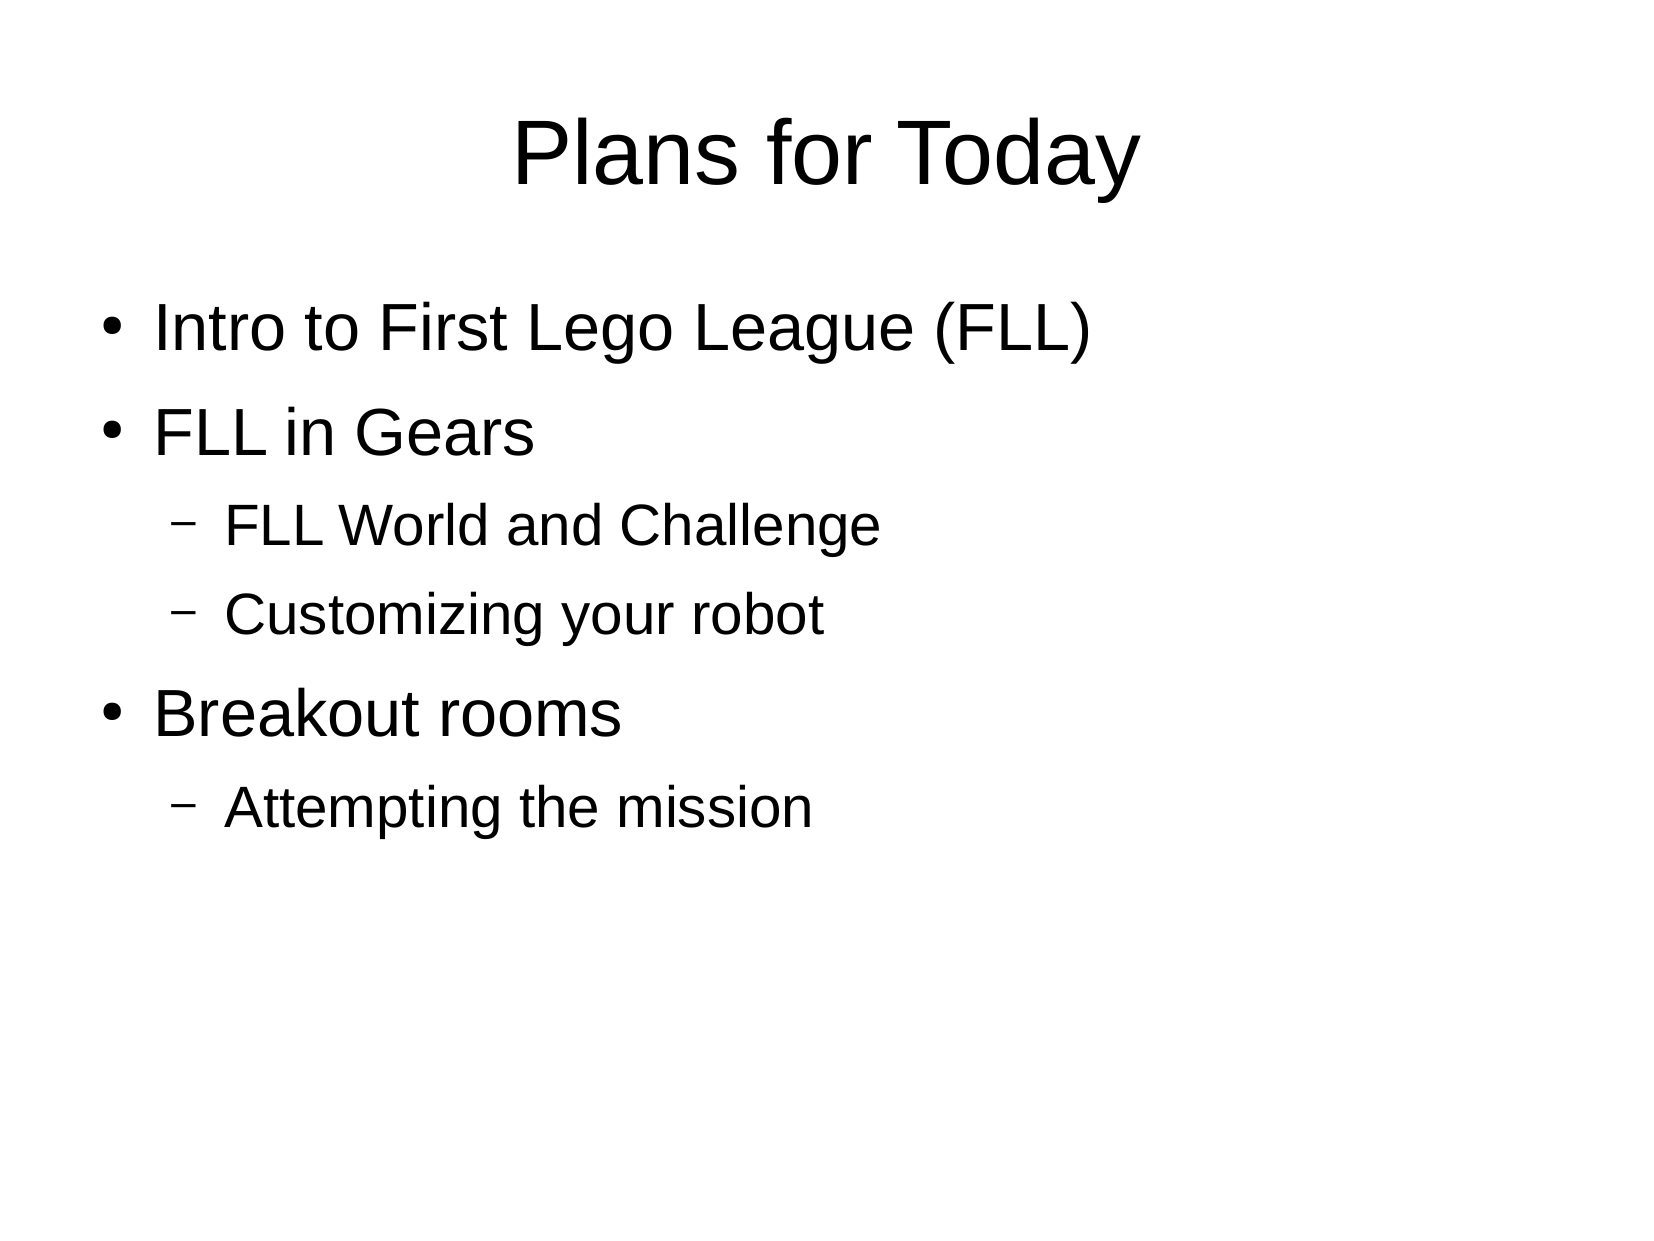

# Plans for Today
Intro to First Lego League (FLL)
FLL in Gears
FLL World and Challenge
Customizing your robot
Breakout rooms
Attempting the mission